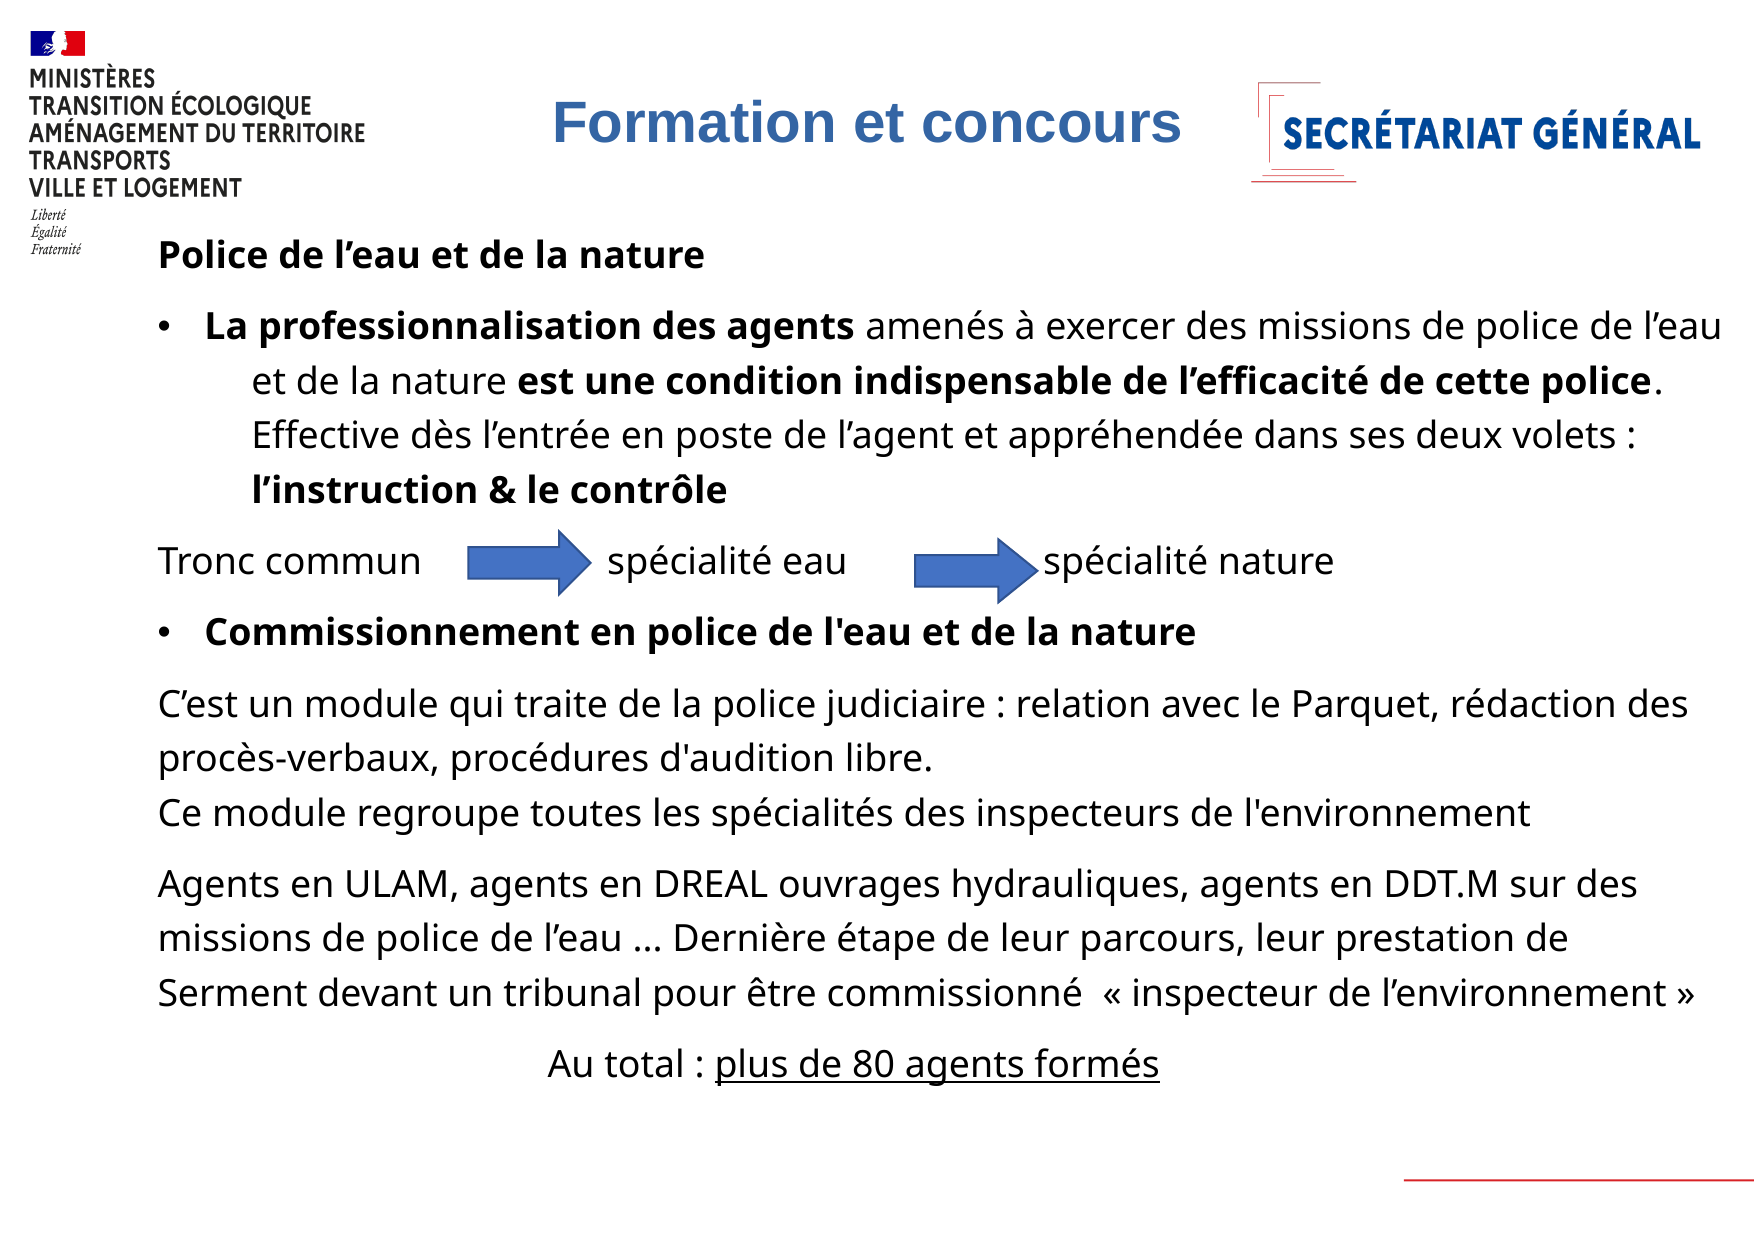

Formation et concours
Police de l’eau et de la nature
La professionnalisation des agents amenés à exercer des missions de police de l’eau et de la nature est une condition indispensable de l’efficacité de cette police.
Effective dès l’entrée en poste de l’agent et appréhendée dans ses deux volets : l’instruction & le contrôle
Tronc commun spécialité eau spécialité nature
Commissionnement en police de l'eau et de la nature
C’est un module qui traite de la police judiciaire : relation avec le Parquet, rédaction des procès-verbaux, procédures d'audition libre.
Ce module regroupe toutes les spécialités des inspecteurs de l'environnement
Agents en ULAM, agents en DREAL ouvrages hydrauliques, agents en DDT.M sur des missions de police de l’eau ... Dernière étape de leur parcours, leur prestation de Serment devant un tribunal pour être commissionné « inspecteur de l’environnement »
 Au total : plus de 80 agents formés